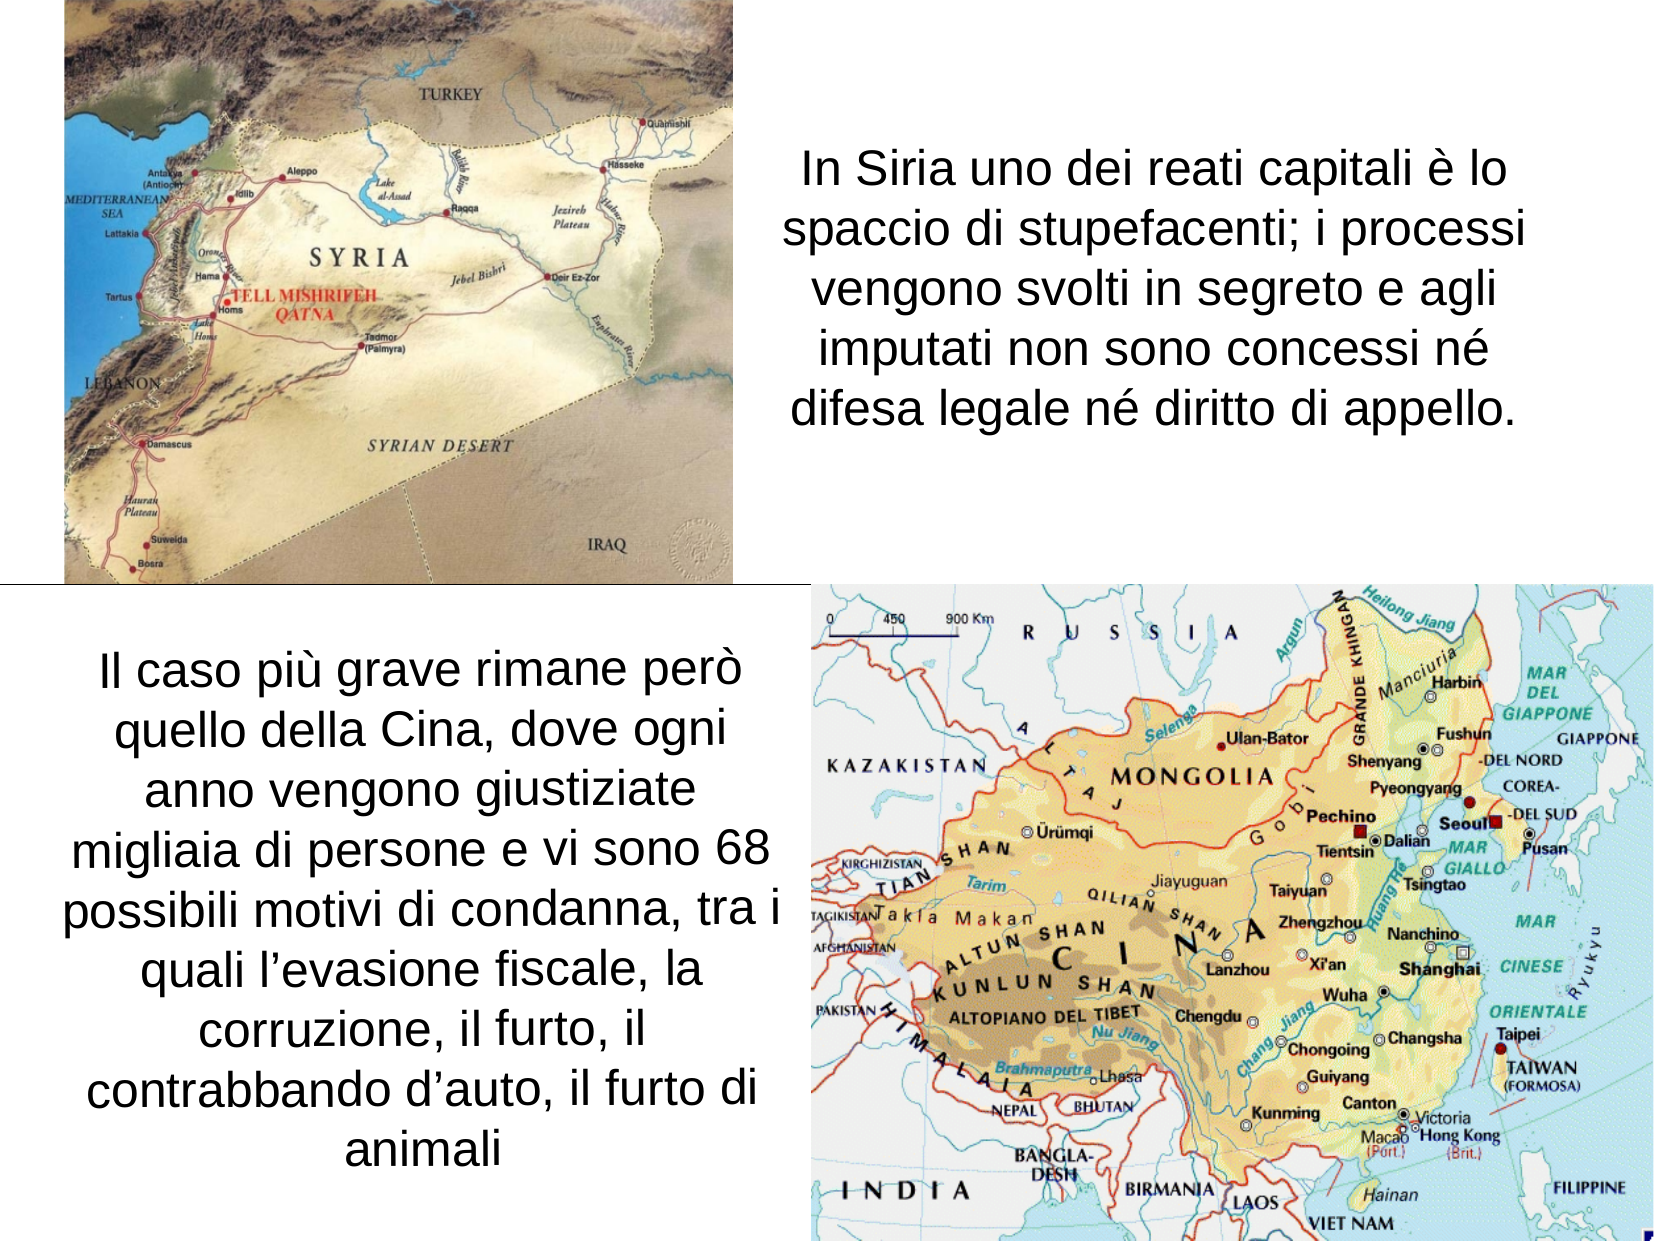

# In Siria uno dei reati capitali è lo spaccio di stupefacenti; i processi vengono svolti in segreto e agli imputati non sono concessi né difesa legale né diritto di appello.
Il caso più grave rimane però quello della Cina, dove ogni anno vengono giustiziate migliaia di persone e vi sono 68 possibili motivi di condanna, tra i quali l’evasione fiscale, la corruzione, il furto, il contrabbando d’auto, il furto di animali